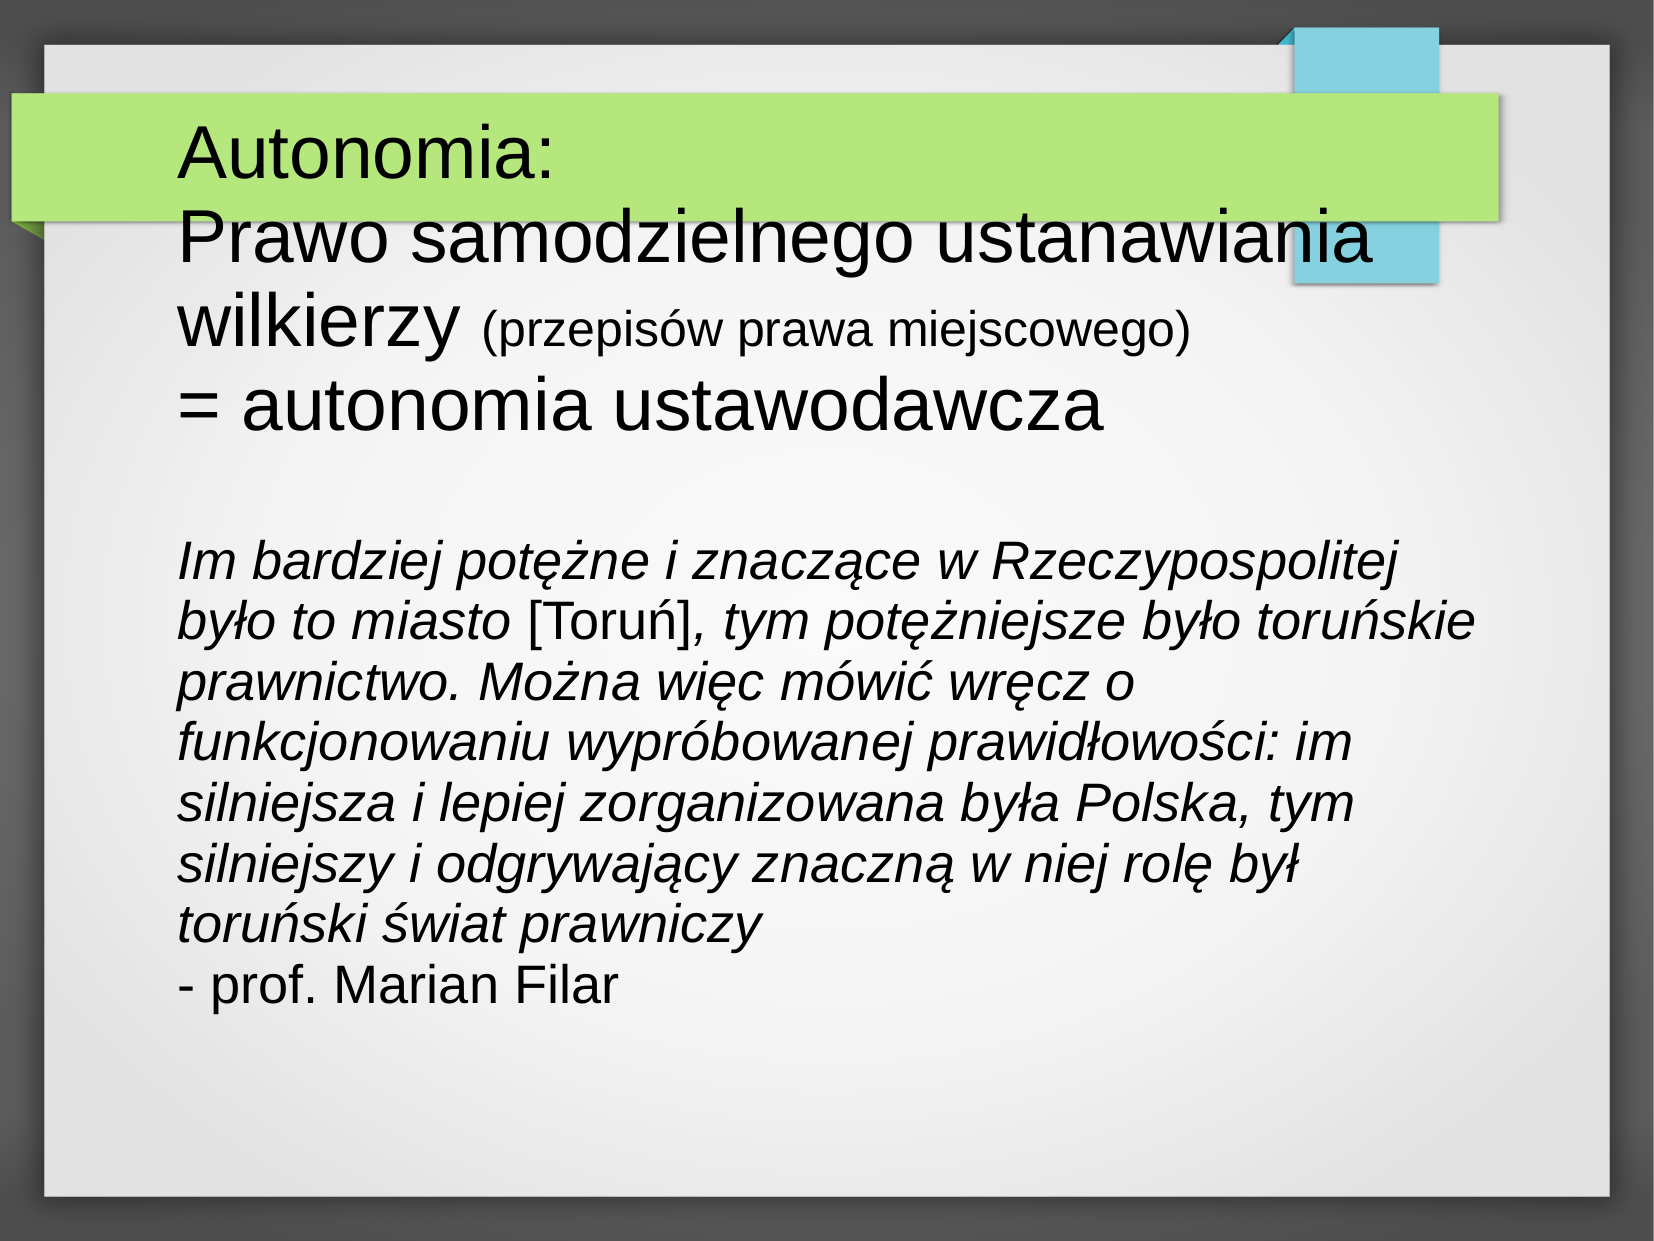

# Autonomia: Prawo samodzielnego ustanawiania wilkierzy (przepisów prawa miejscowego) = autonomia ustawodawcza Im bardziej potężne i znaczące w Rzeczypospolitej było to miasto [Toruń], tym potężniejsze było toruńskie prawnictwo. Można więc mówić wręcz o funkcjonowaniu wypróbowanej prawidłowości: im silniejsza i lepiej zorganizowana była Polska, tym silniejszy i odgrywający znaczną w niej rolę był toruński świat prawniczy - prof. Marian Filar